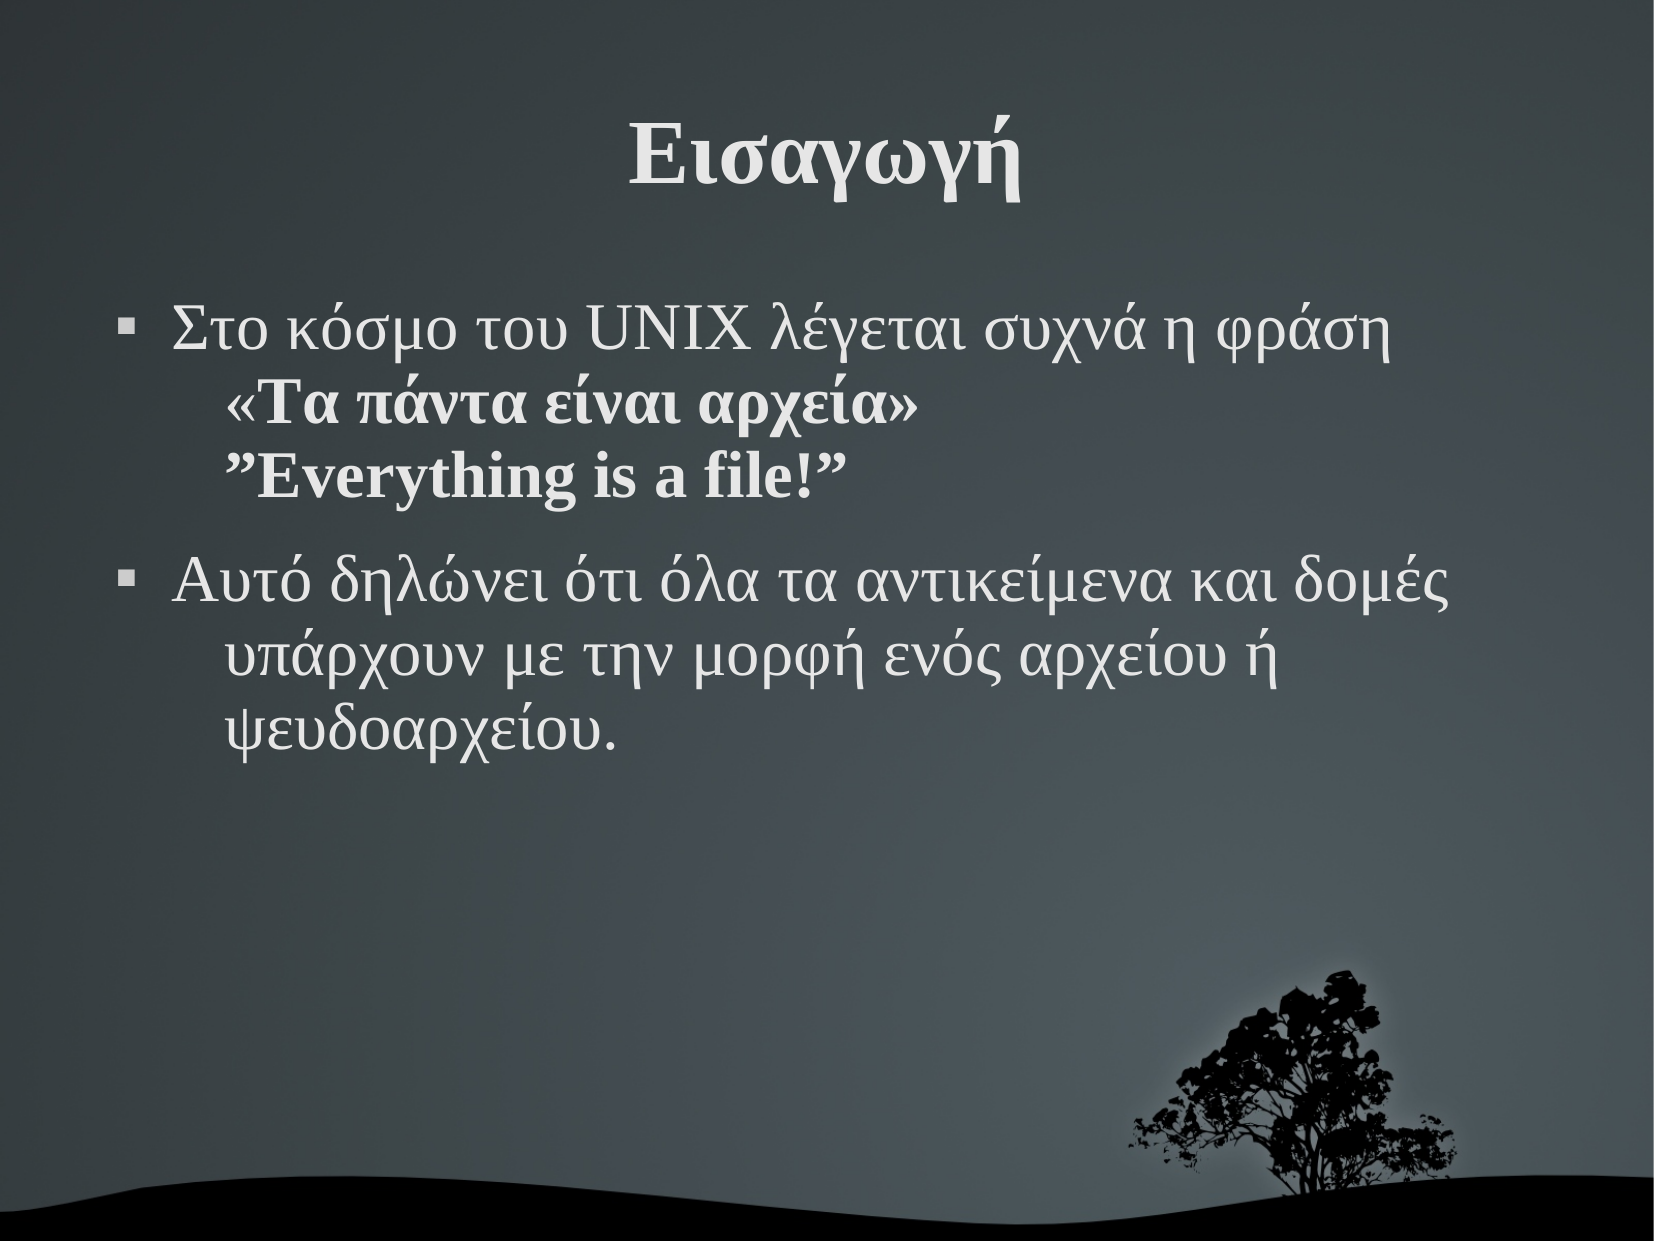

# Εισαγωγή
Στο κόσμο του UNIX λέγεται συχνά η φράση
«Τα πάντα είναι αρχεία»
”Everything is a file!”
Αυτό δηλώνει ότι όλα τα αντικείμενα και δομές υπάρχουν με την μορφή ενός αρχείου ή ψευδοαρχείου.